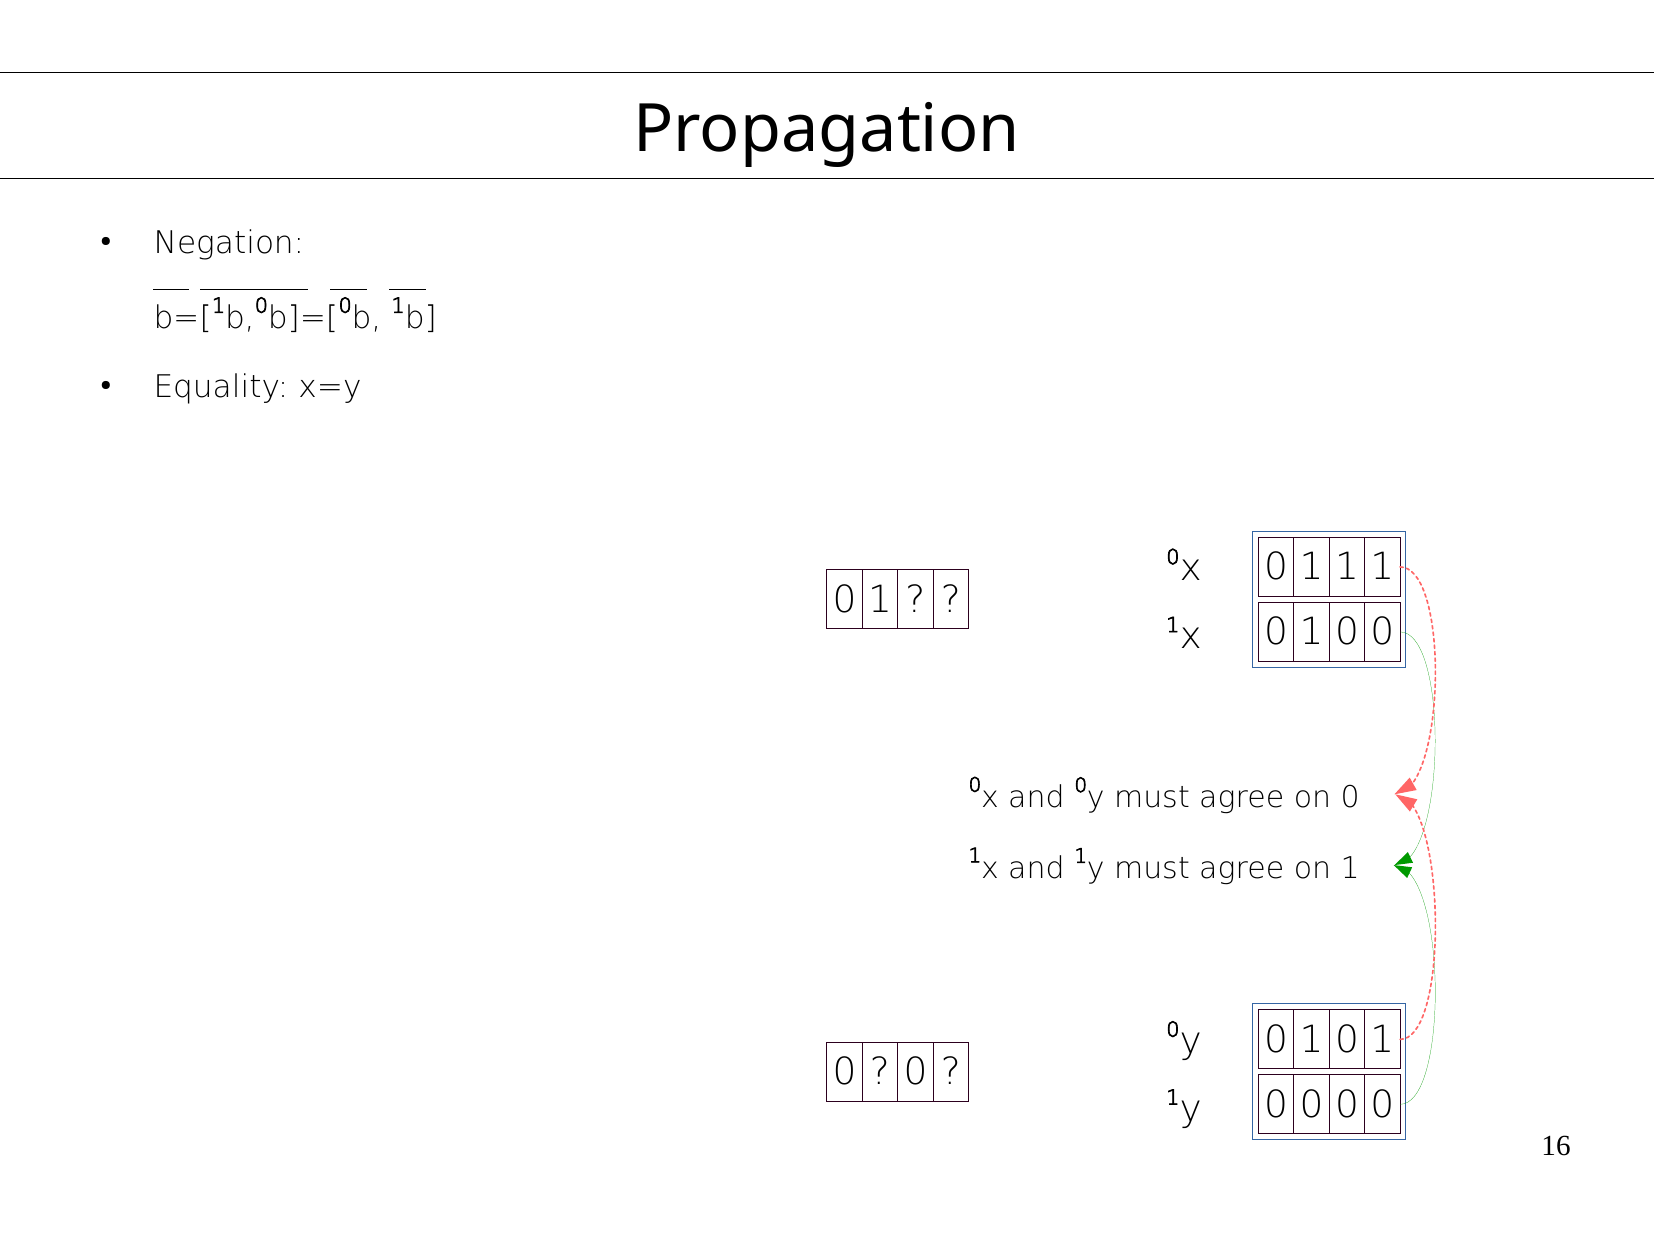

Take these two. Represented by these two zeroed and oned vectors. Both have to agree on what is 1 and what is 0, i.e.
Propagation
# Negation:
b=[1b,0b]=[0b, 1b]
Equality: x=y
0x
0
1
1
1
0
1
?
?
0
1
0
0
1x
0x and 0y must agree on 0
1x and 1y must agree on 1
0y
0
1
0
1
0
?
0
?
0
0
0
0
1y
16